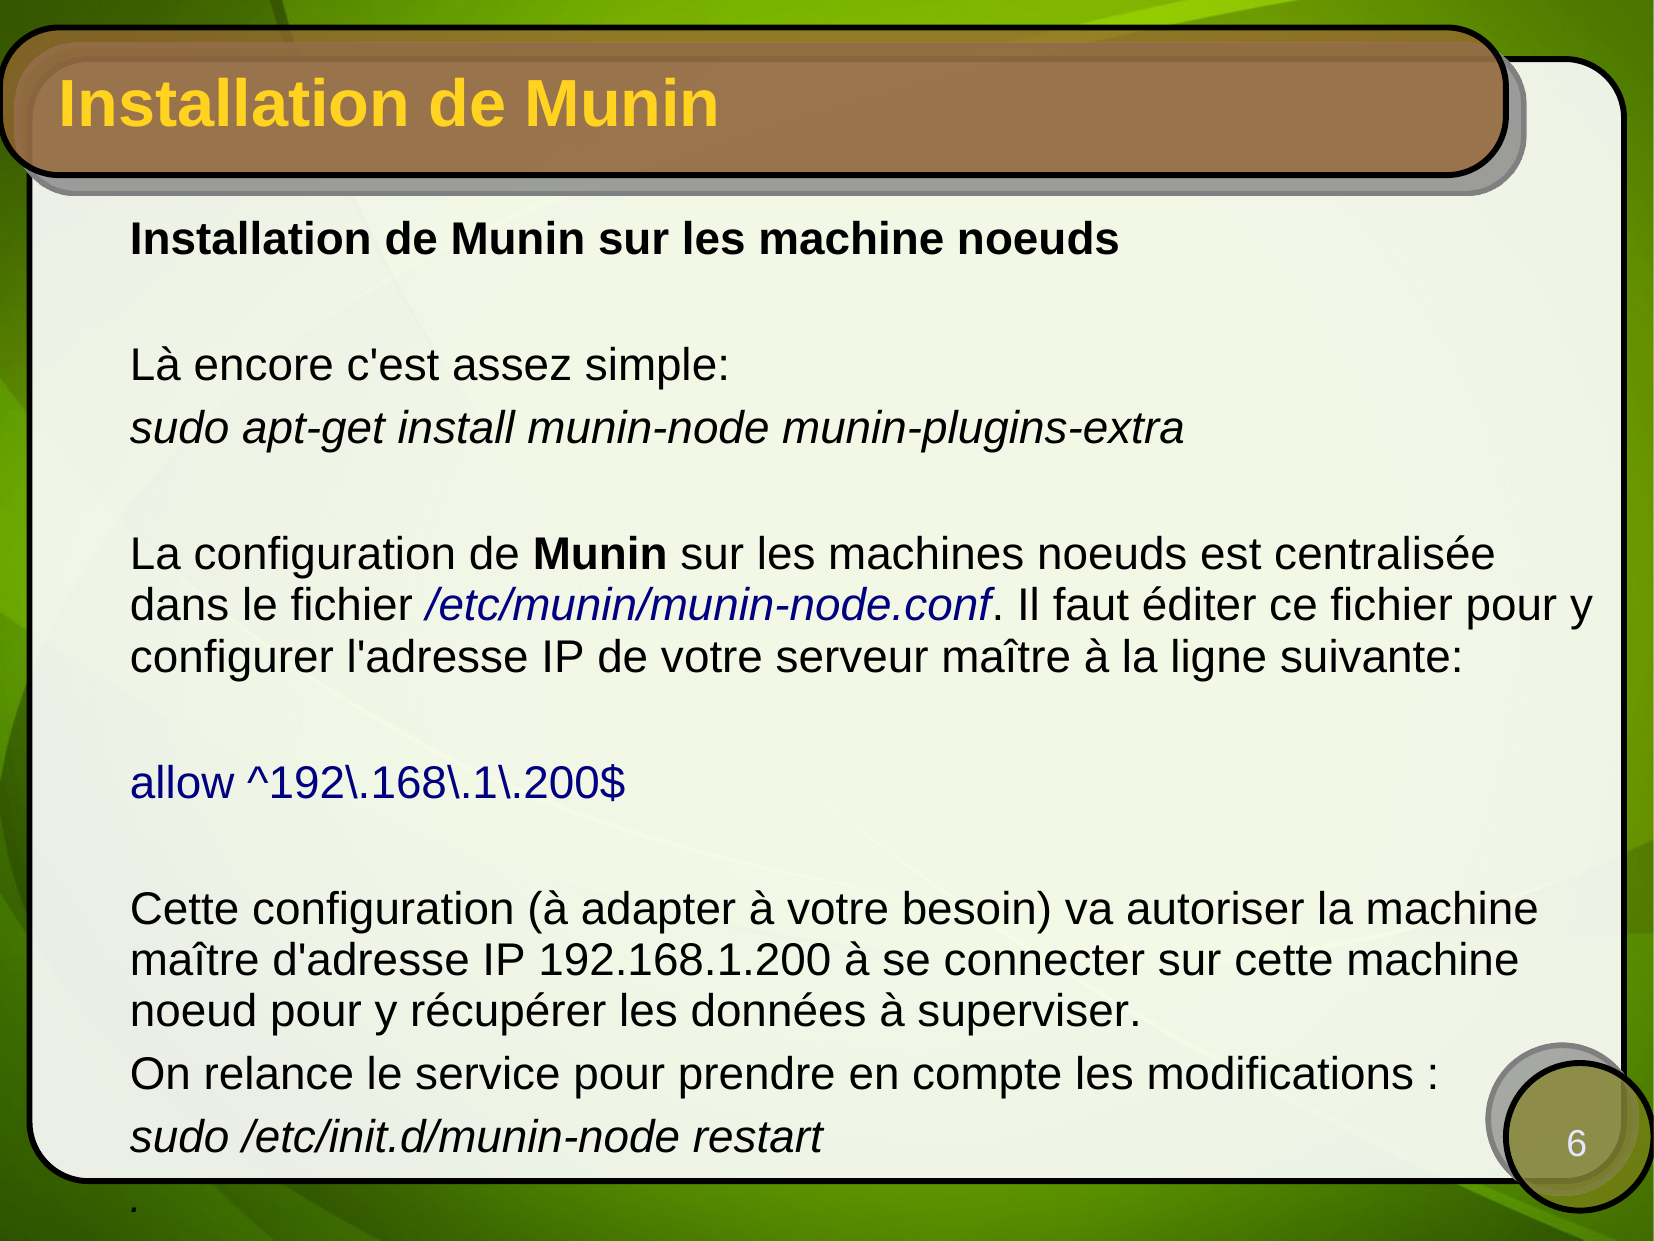

# Installation de Munin
Installation de Munin sur les machine noeuds
Là encore c'est assez simple:
sudo apt-get install munin-node munin-plugins-extra
La configuration de Munin sur les machines noeuds est centralisée dans le fichier /etc/munin/munin-node.conf. Il faut éditer ce fichier pour y configurer l'adresse IP de votre serveur maître à la ligne suivante:
allow ^192\.168\.1\.200$
Cette configuration (à adapter à votre besoin) va autoriser la machine maître d'adresse IP 192.168.1.200 à se connecter sur cette machine noeud pour y récupérer les données à superviser.
On relance le service pour prendre en compte les modifications :
sudo /etc/init.d/munin-node restart
.
6